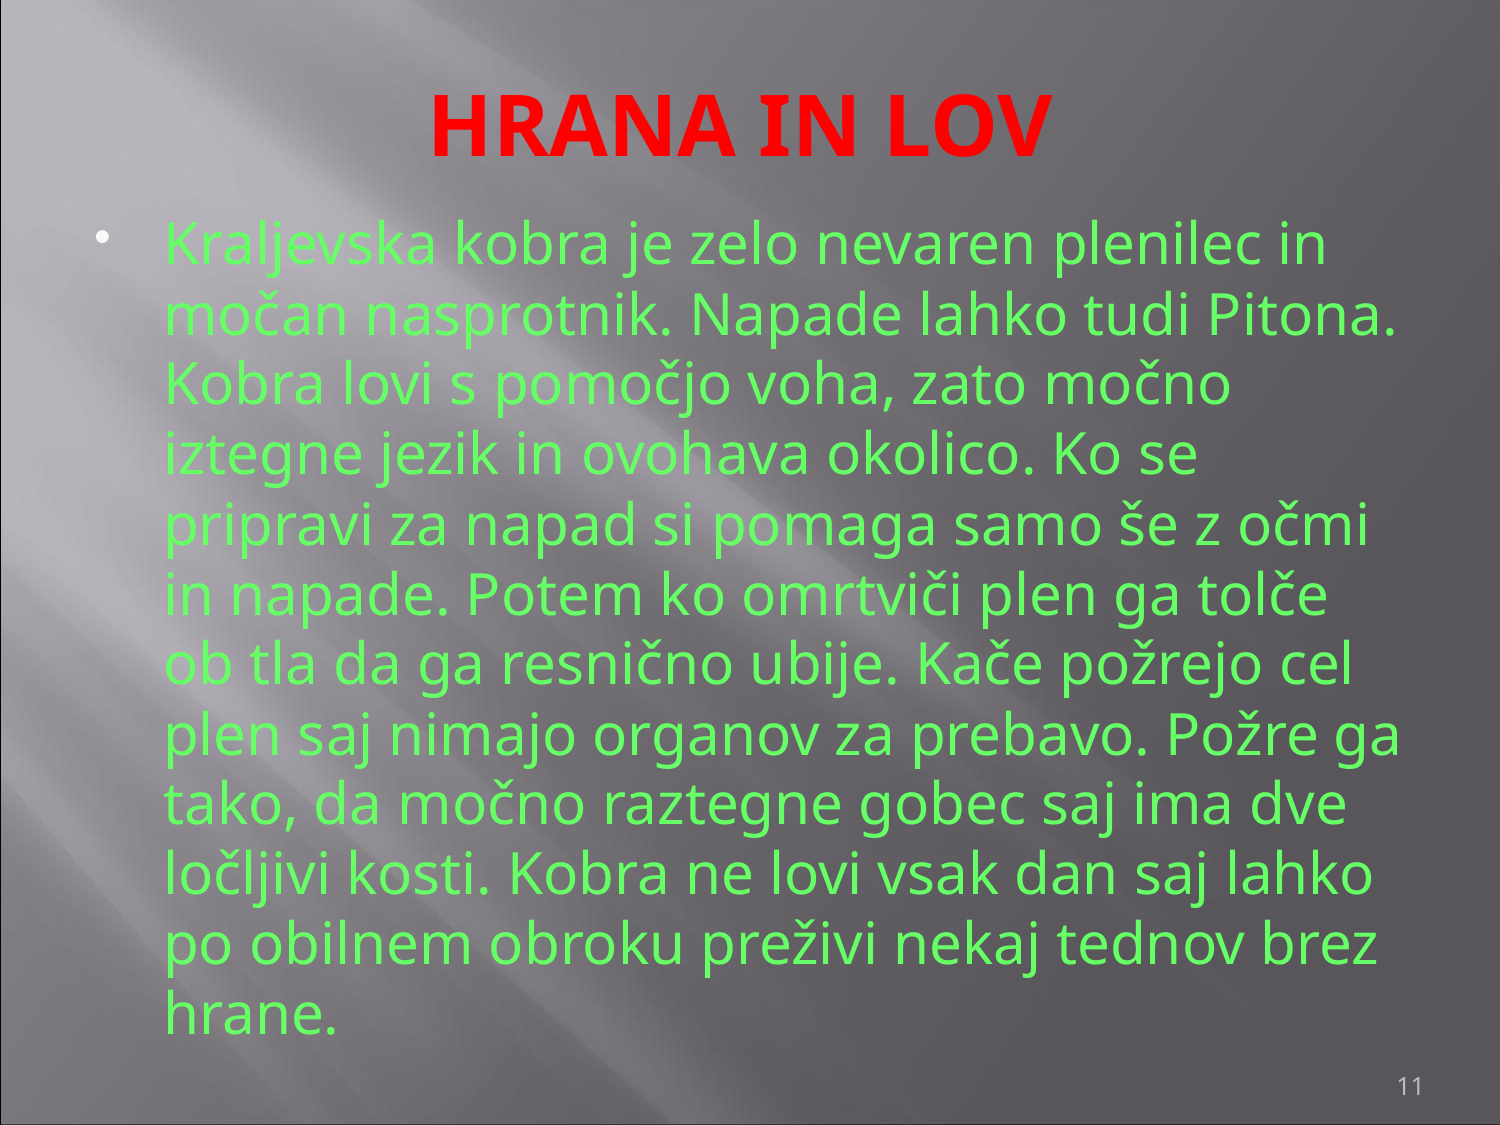

# HRANA IN LOV
Kraljevska kobra je zelo nevaren plenilec in močan nasprotnik. Napade lahko tudi Pitona. Kobra lovi s pomočjo voha, zato močno iztegne jezik in ovohava okolico. Ko se pripravi za napad si pomaga samo še z očmi in napade. Potem ko omrtviči plen ga tolče ob tla da ga resnično ubije. Kače požrejo cel plen saj nimajo organov za prebavo. Požre ga tako, da močno raztegne gobec saj ima dve ločljivi kosti. Kobra ne lovi vsak dan saj lahko po obilnem obroku preživi nekaj tednov brez hrane.